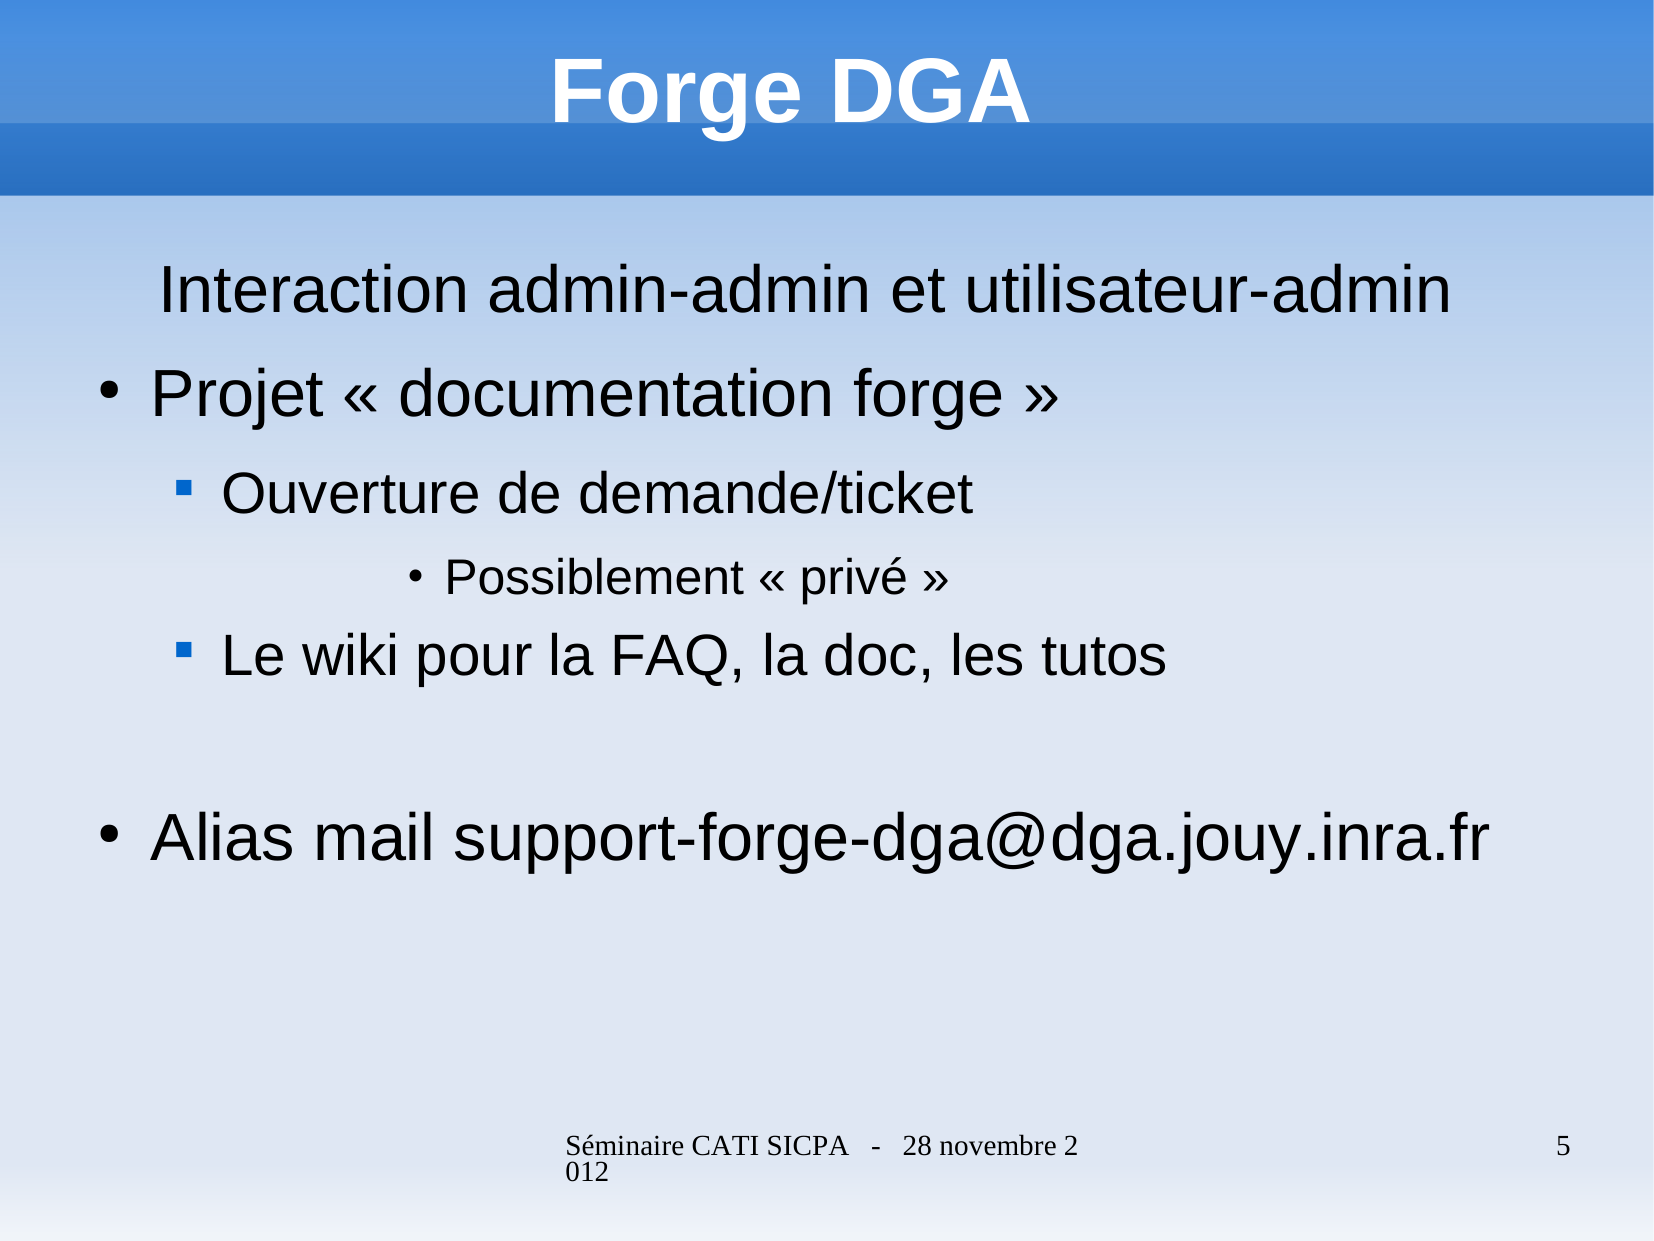

# Forge DGA
Interaction admin-admin et utilisateur-admin
Projet « documentation forge »
Ouverture de demande/ticket
Possiblement « privé »
Le wiki pour la FAQ, la doc, les tutos
Alias mail support-forge-dga@dga.jouy.inra.fr
Séminaire CATI SICPA - 28 novembre 2012
5